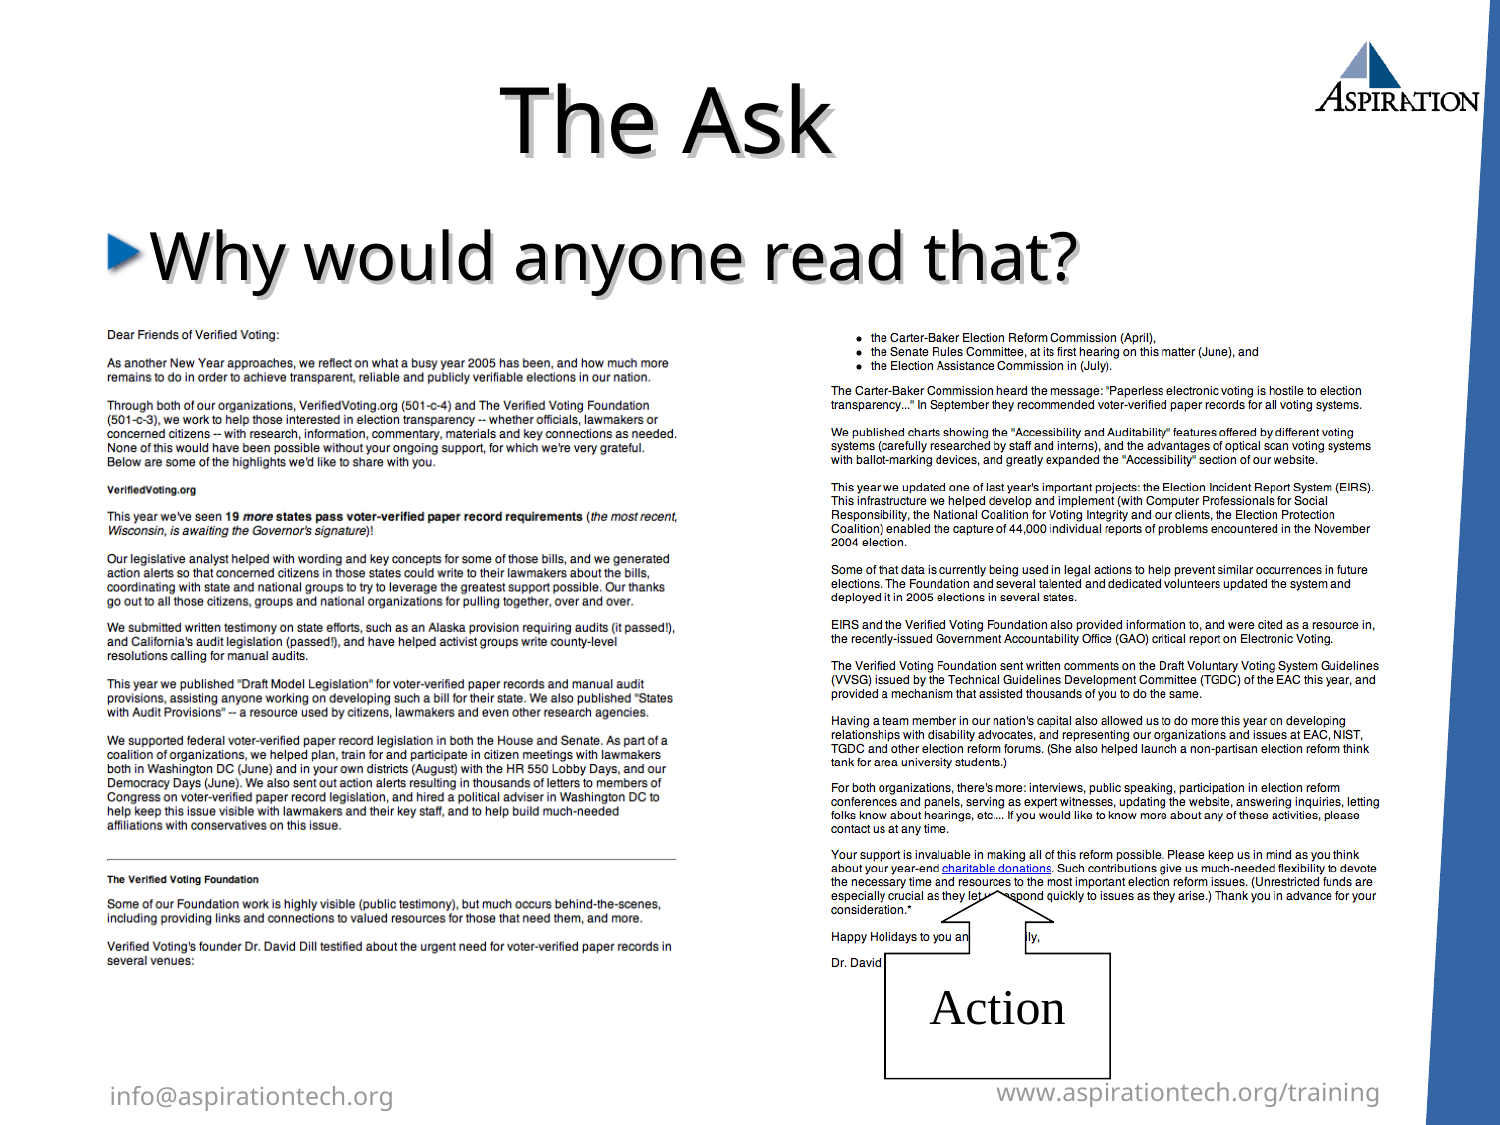

# The Ask
Why would anyone read that?
Action